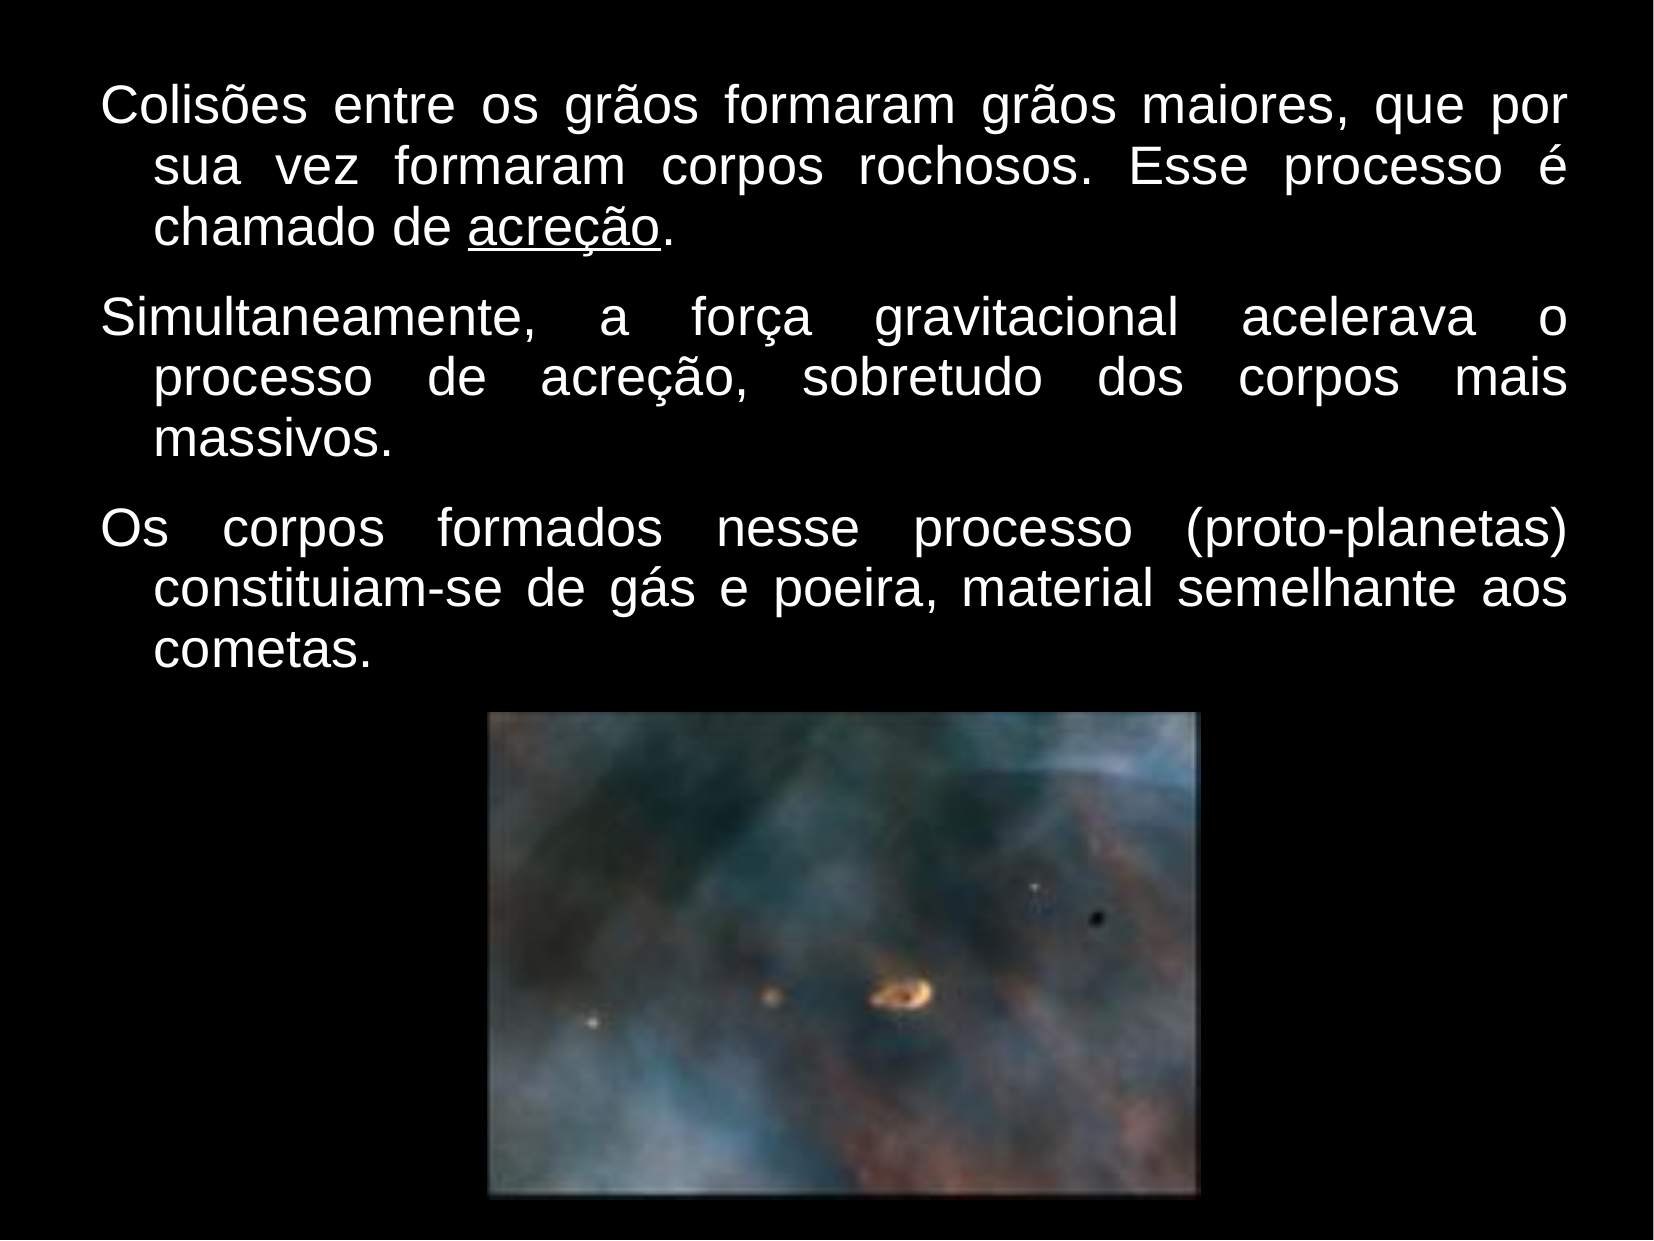

#
Colisões entre os grãos formaram grãos maiores, que por sua vez formaram corpos rochosos. Esse processo é chamado de acreção.
Simultaneamente, a força gravitacional acelerava o processo de acreção, sobretudo dos corpos mais massivos.
Os corpos formados nesse processo (proto-planetas) constituiam-se de gás e poeira, material semelhante aos cometas.